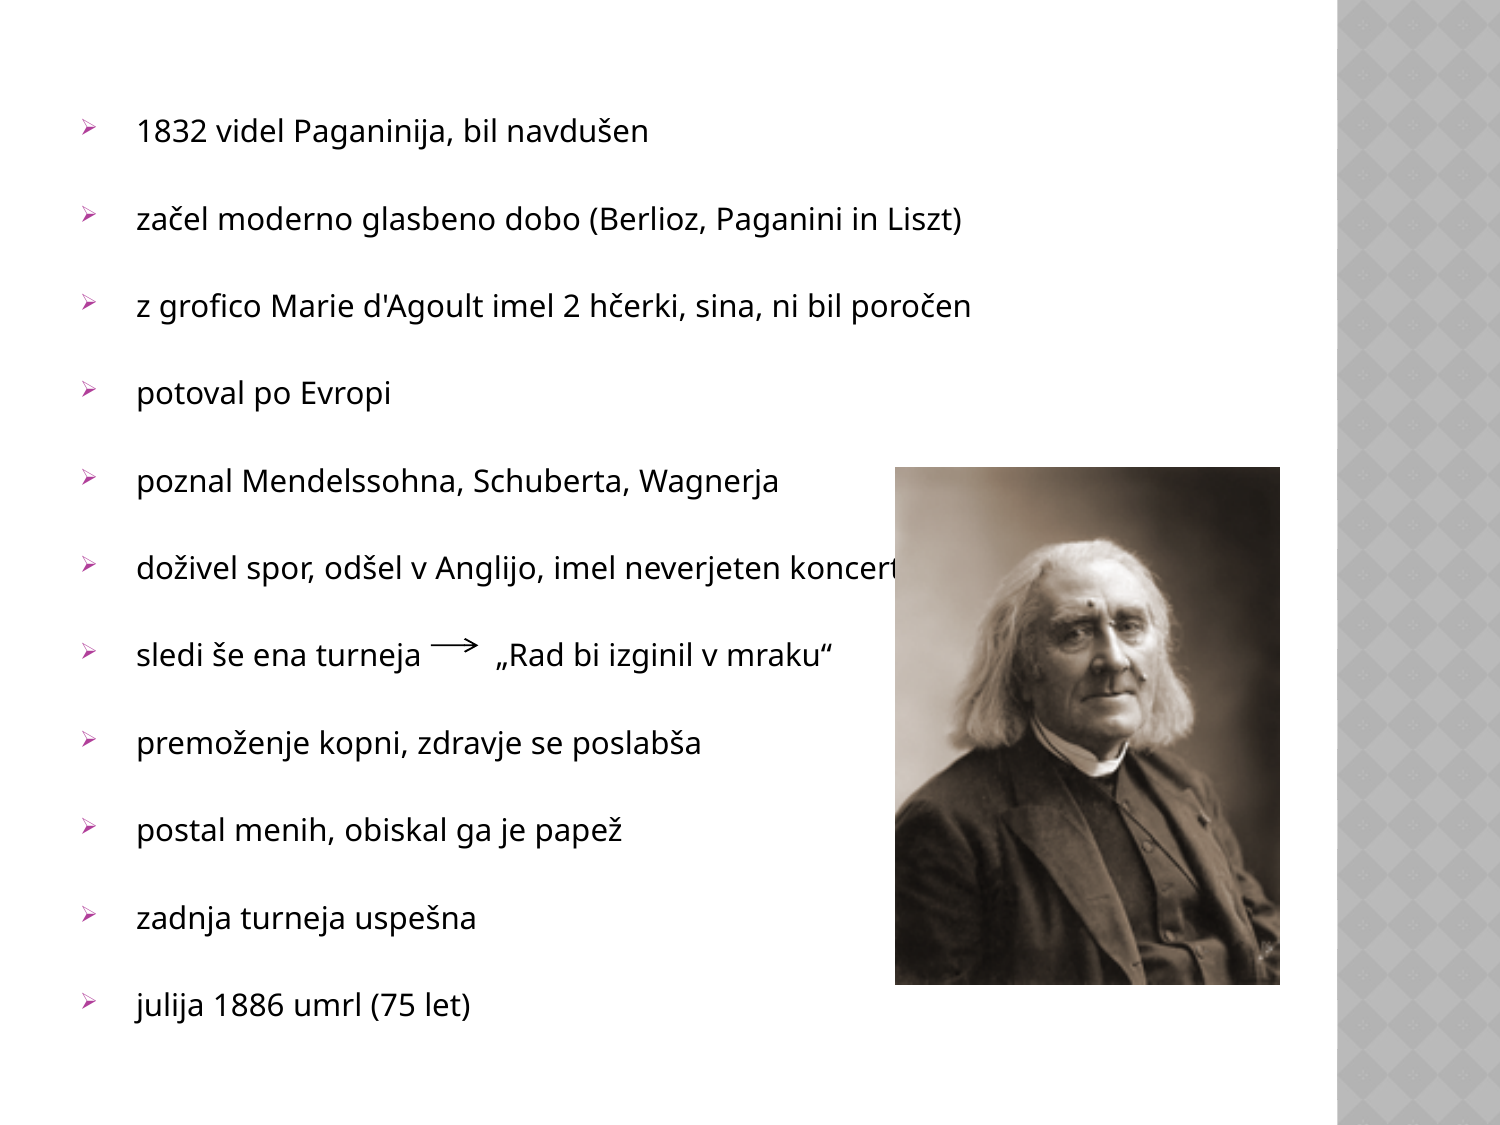

# 1832 videl Paganinija, bil navdušen
začel moderno glasbeno dobo (Berlioz, Paganini in Liszt)
z grofico Marie d'Agoult imel 2 hčerki, sina, ni bil poročen
potoval po Evropi
poznal Mendelssohna, Schuberta, Wagnerja
doživel spor, odšel v Anglijo, imel neverjeten koncert
sledi še ena turneja „Rad bi izginil v mraku“
premoženje kopni, zdravje se poslabša
postal menih, obiskal ga je papež
zadnja turneja uspešna
julija 1886 umrl (75 let)